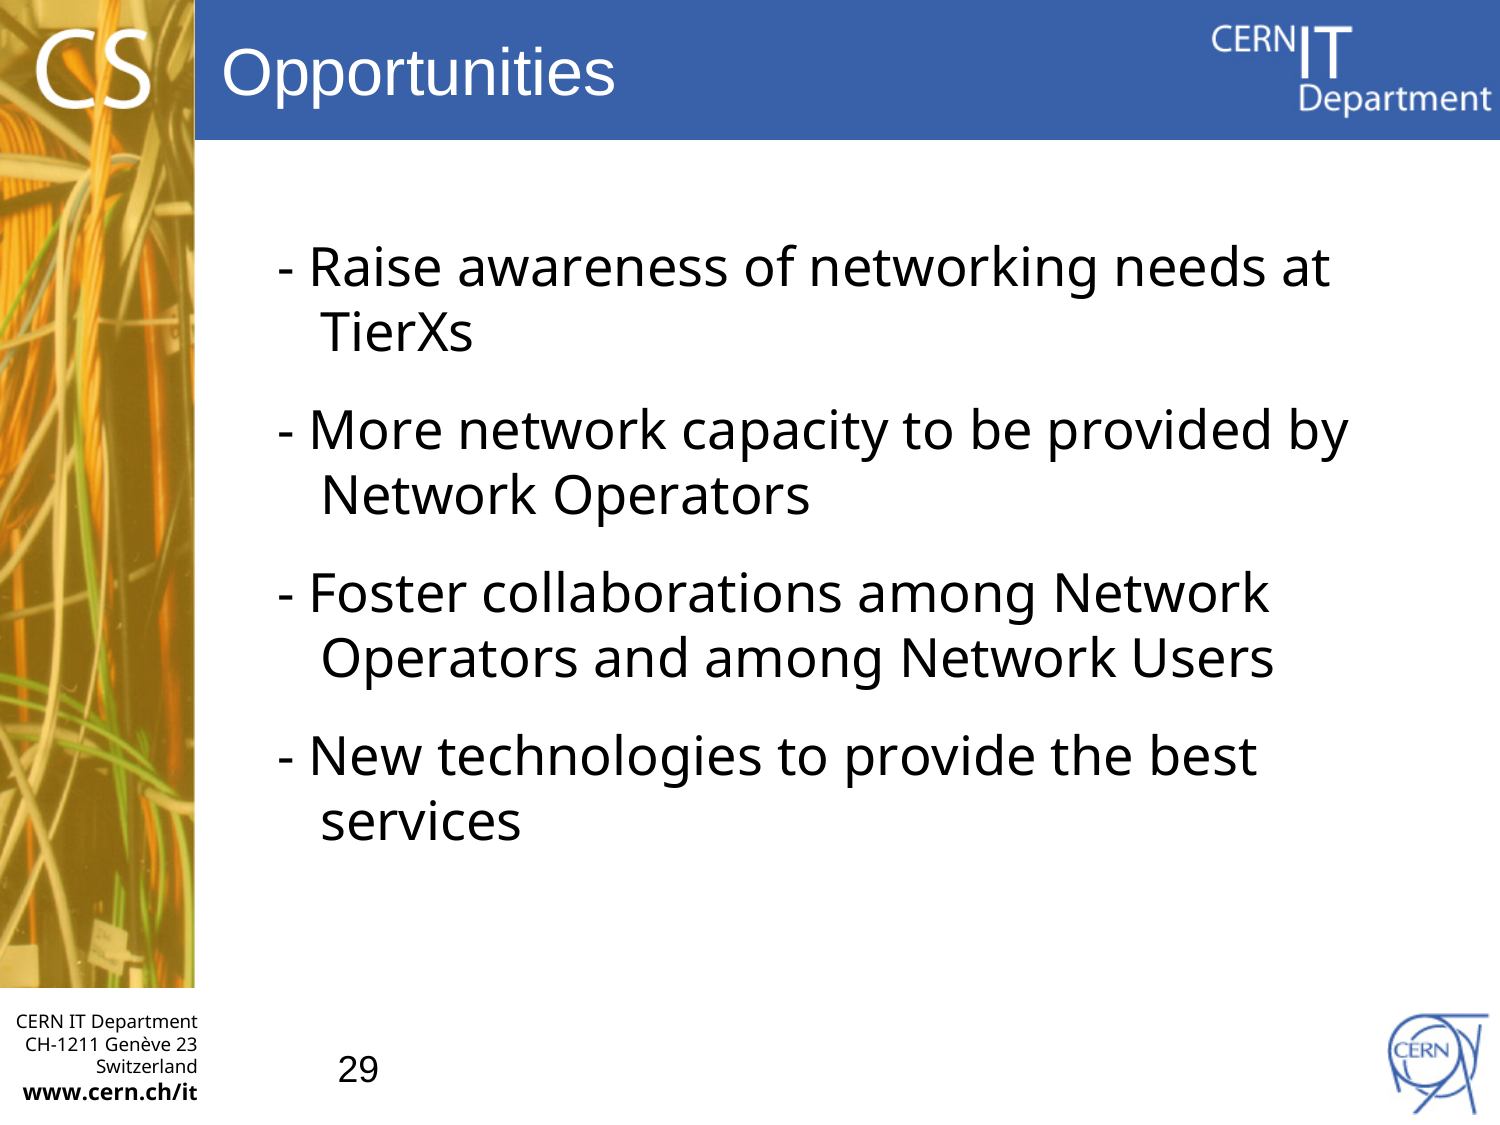

# Opportunities
- Raise awareness of networking needs at TierXs
- More network capacity to be provided by Network Operators
- Foster collaborations among Network Operators and among Network Users
- New technologies to provide the best services